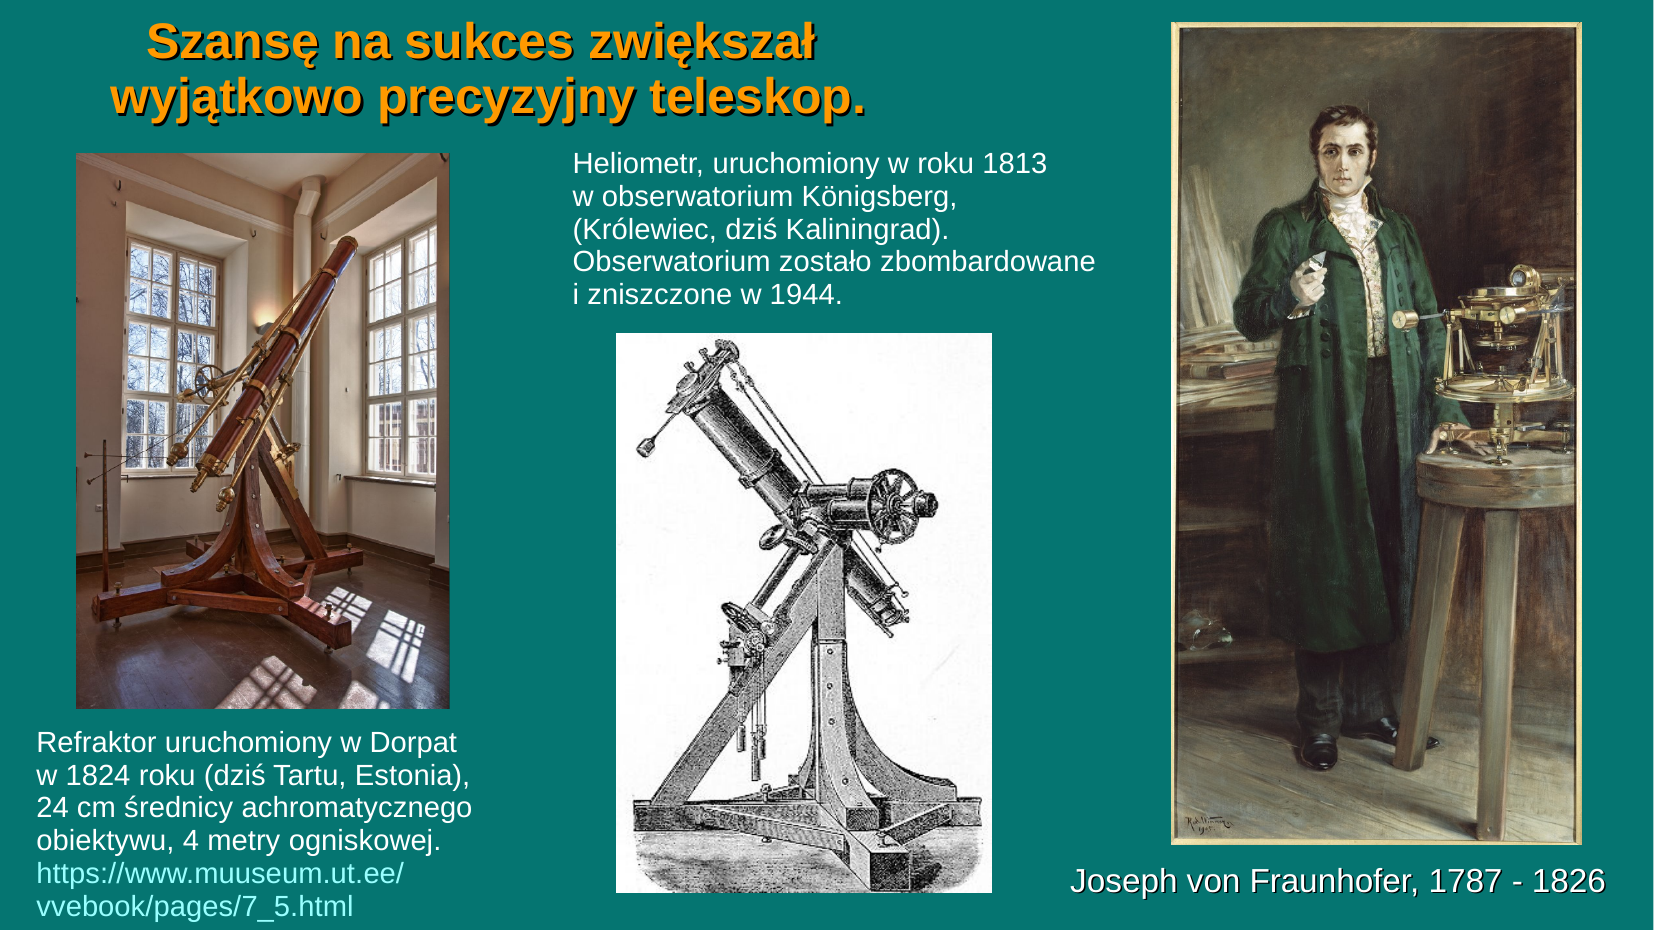

Szansę na sukces zwiększał
wyjątkowo precyzyjny teleskop.
#
Heliometr, uruchomiony w roku 1813 w obserwatorium Königsberg, (Królewiec, dziś Kaliningrad). Obserwatorium zostało zbombardowane i zniszczone w 1944.
Refraktor uruchomiony w Dorpat w 1824 roku (dziś Tartu, Estonia), 24 cm średnicy achromatycznego obiektywu, 4 metry ogniskowej.
https://www.muuseum.ut.ee/vvebook/pages/7_5.html
Joseph von Fraunhofer, 1787 - 1826